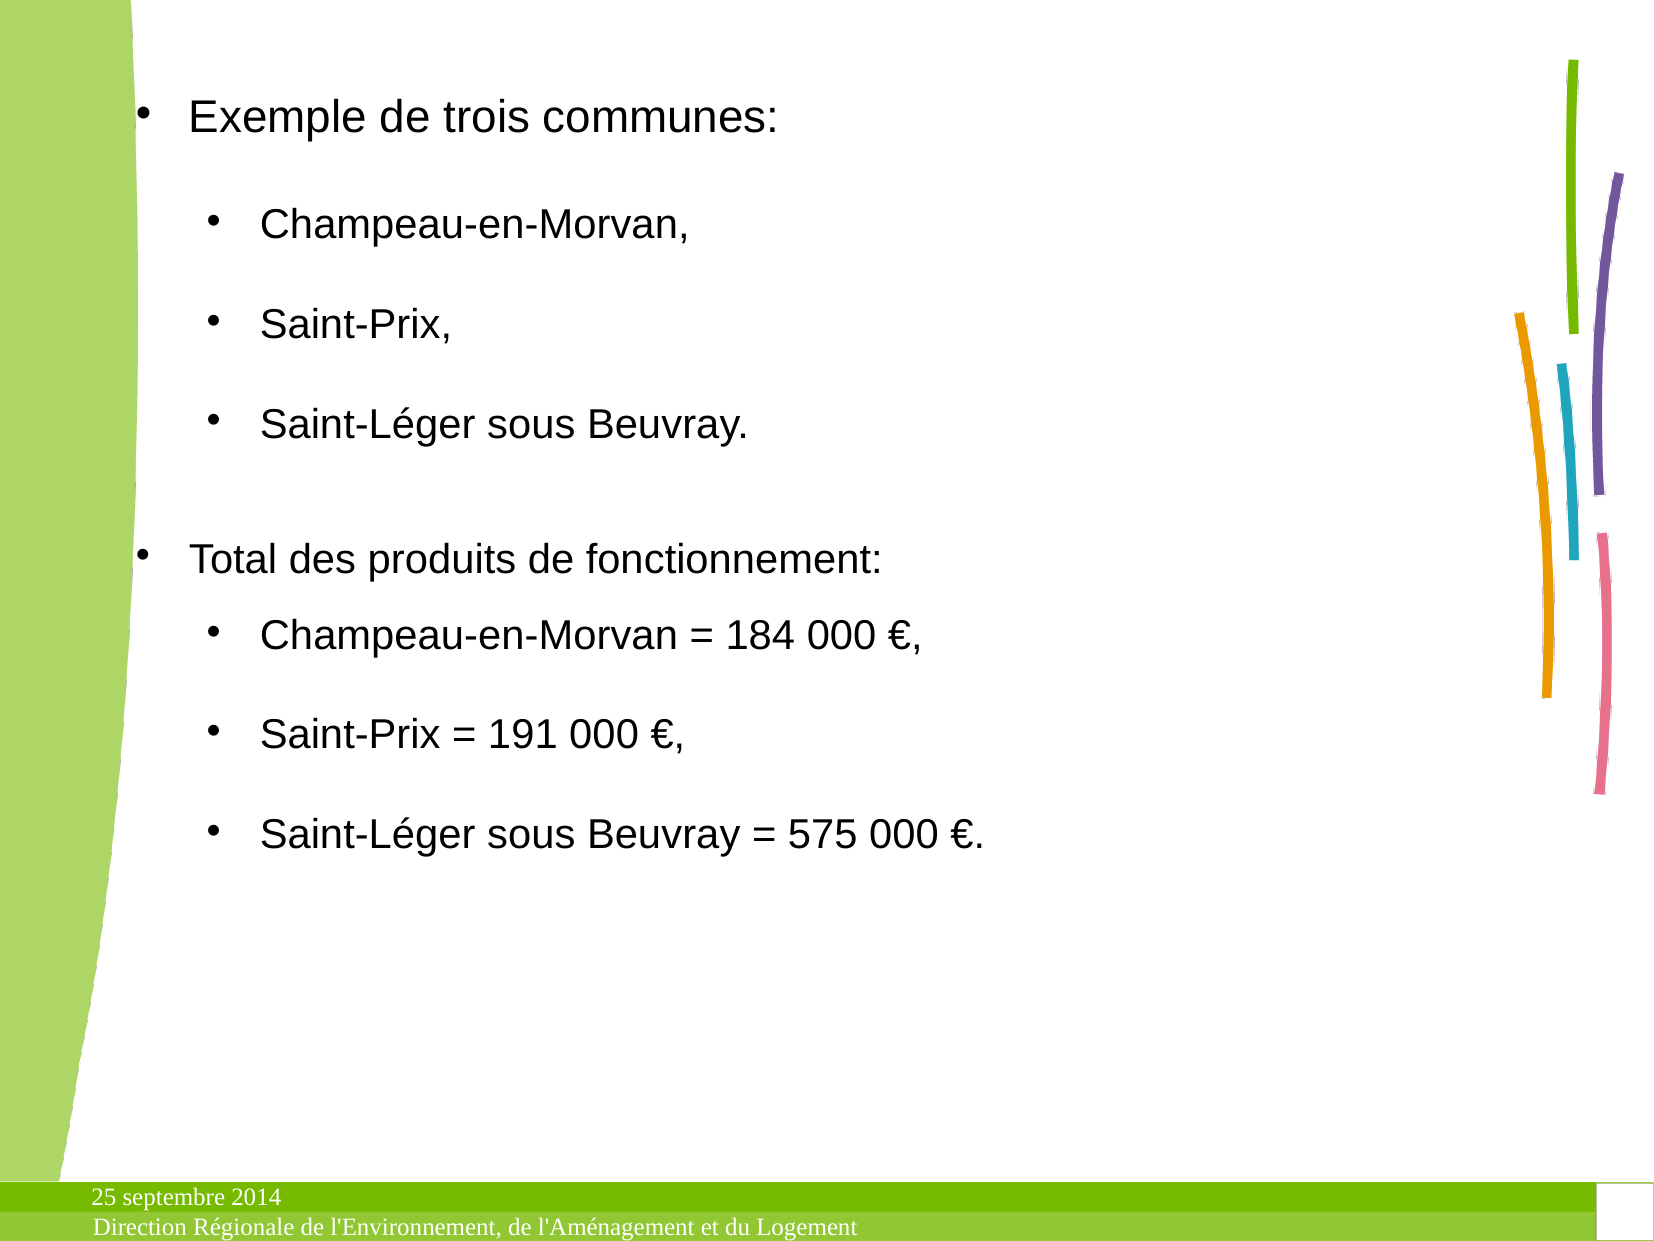

# Exemple de trois communes:
Champeau-en-Morvan,
Saint-Prix,
Saint-Léger sous Beuvray.
Total des produits de fonctionnement:
Champeau-en-Morvan = 184 000 €,
Saint-Prix = 191 000 €,
Saint-Léger sous Beuvray = 575 000 €.